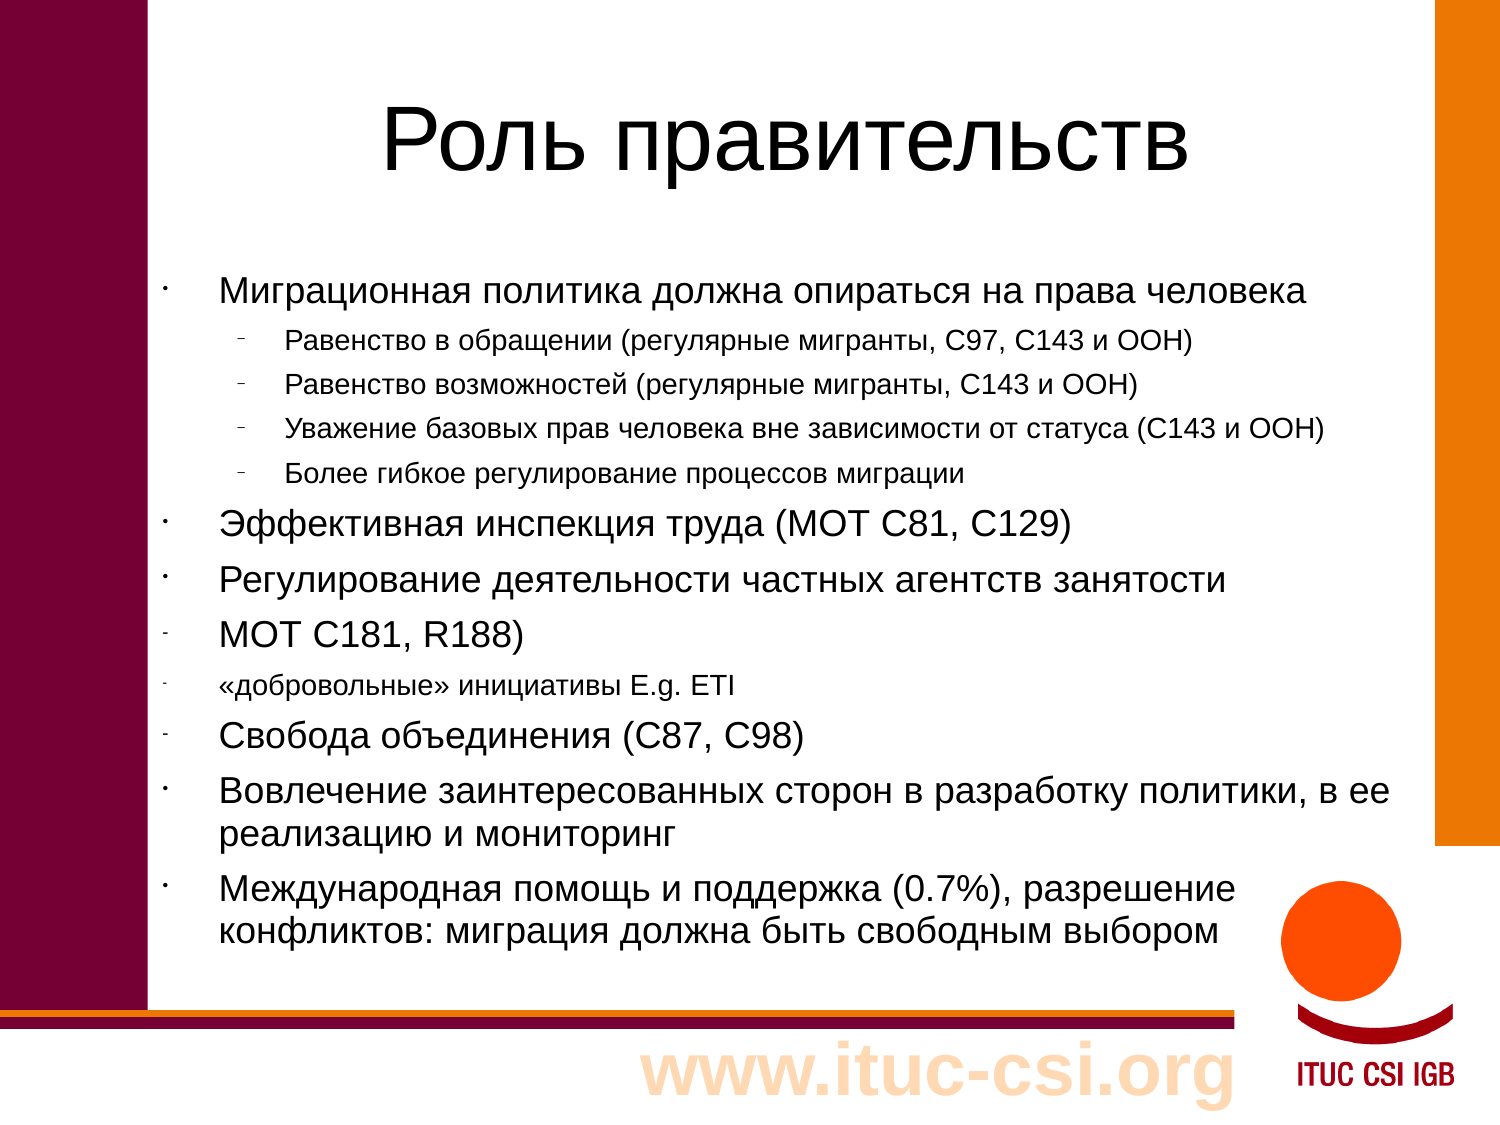

# Роль правительств
Миграционная политика должна опираться на права человека
Равенство в обращении (регулярные мигранты, C97, C143 и ООН)
Равенство возможностей (регулярные мигранты, C143 и ООН)
Уважение базовых прав человека вне зависимости от статуса (C143 и ООН)
Более гибкое регулирование процессов миграции
Эффективная инспекция труда (МОТ C81, C129)
Регулирование деятельности частных агентств занятости
МОТ C181, R188)
«добровольные» инициативы E.g. ETI
Свобода объединения (C87, C98)
Вовлечение заинтересованных сторон в разработку политики, в ее реализацию и мониторинг
Международная помощь и поддержка (0.7%), разрешение конфликтов: миграция должна быть свободным выбором